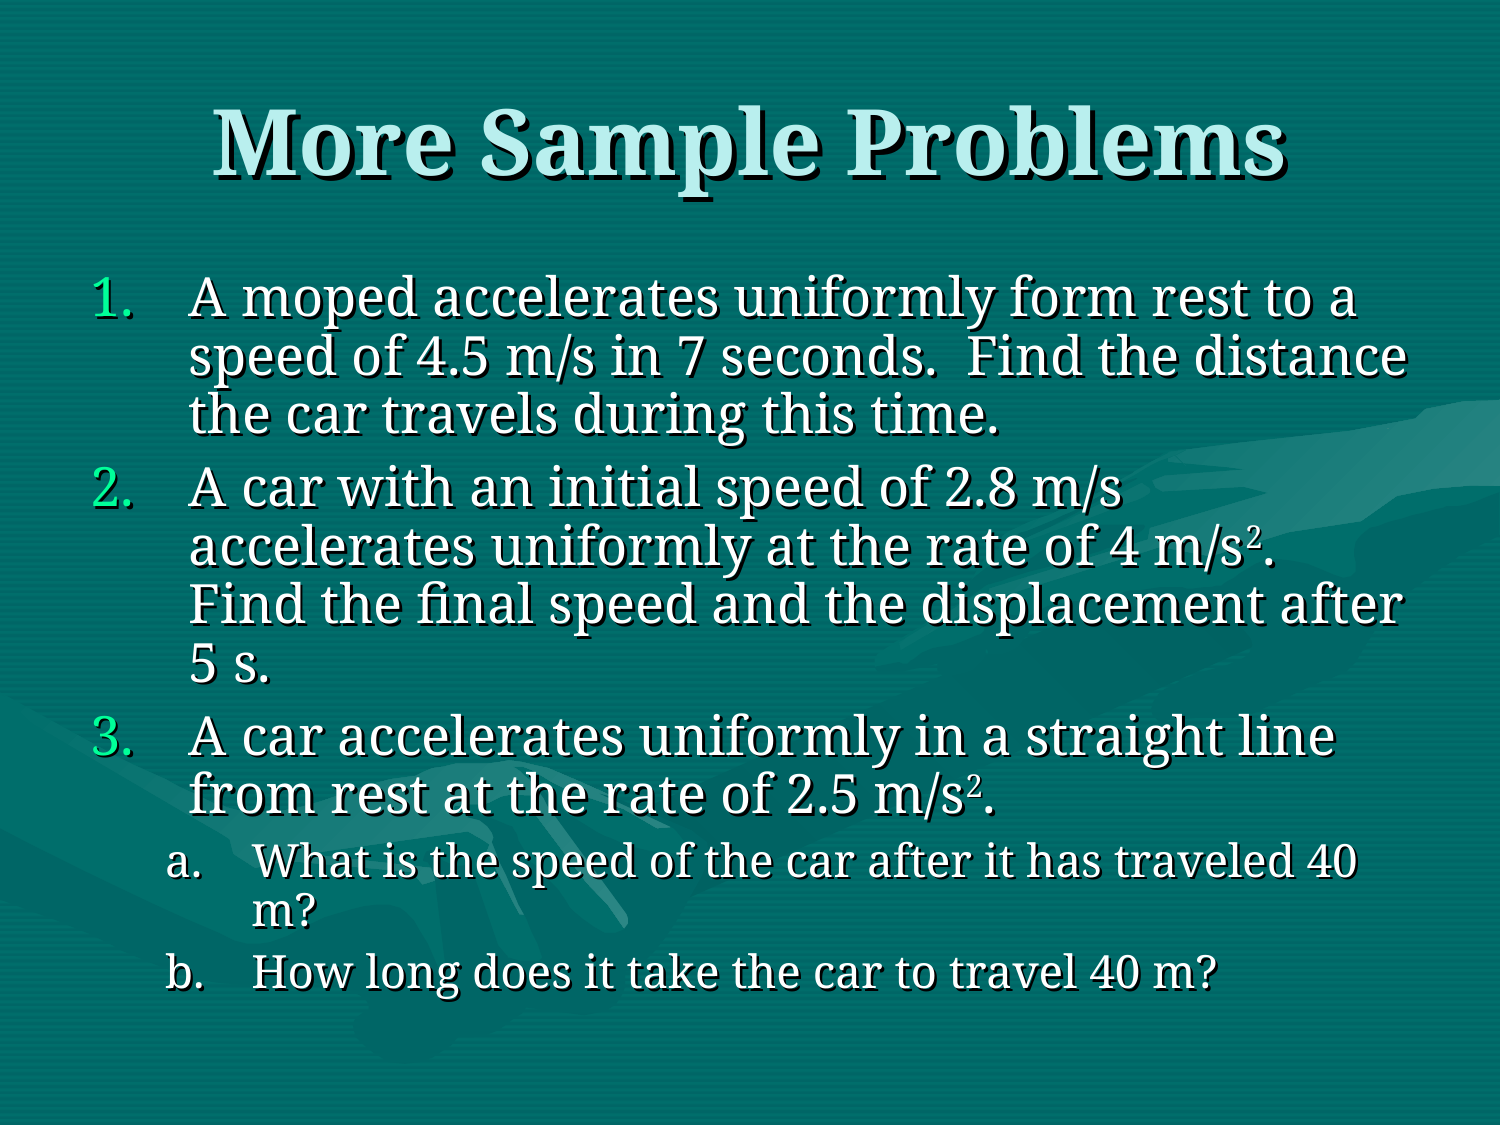

More Sample Problems
A moped accelerates uniformly form rest to a speed of 4.5 m/s in 7 seconds. Find the distance the car travels during this time.
A car with an initial speed of 2.8 m/s accelerates uniformly at the rate of 4 m/s2. Find the final speed and the displacement after 5 s.
A car accelerates uniformly in a straight line from rest at the rate of 2.5 m/s2.
What is the speed of the car after it has traveled 40 m?
How long does it take the car to travel 40 m?